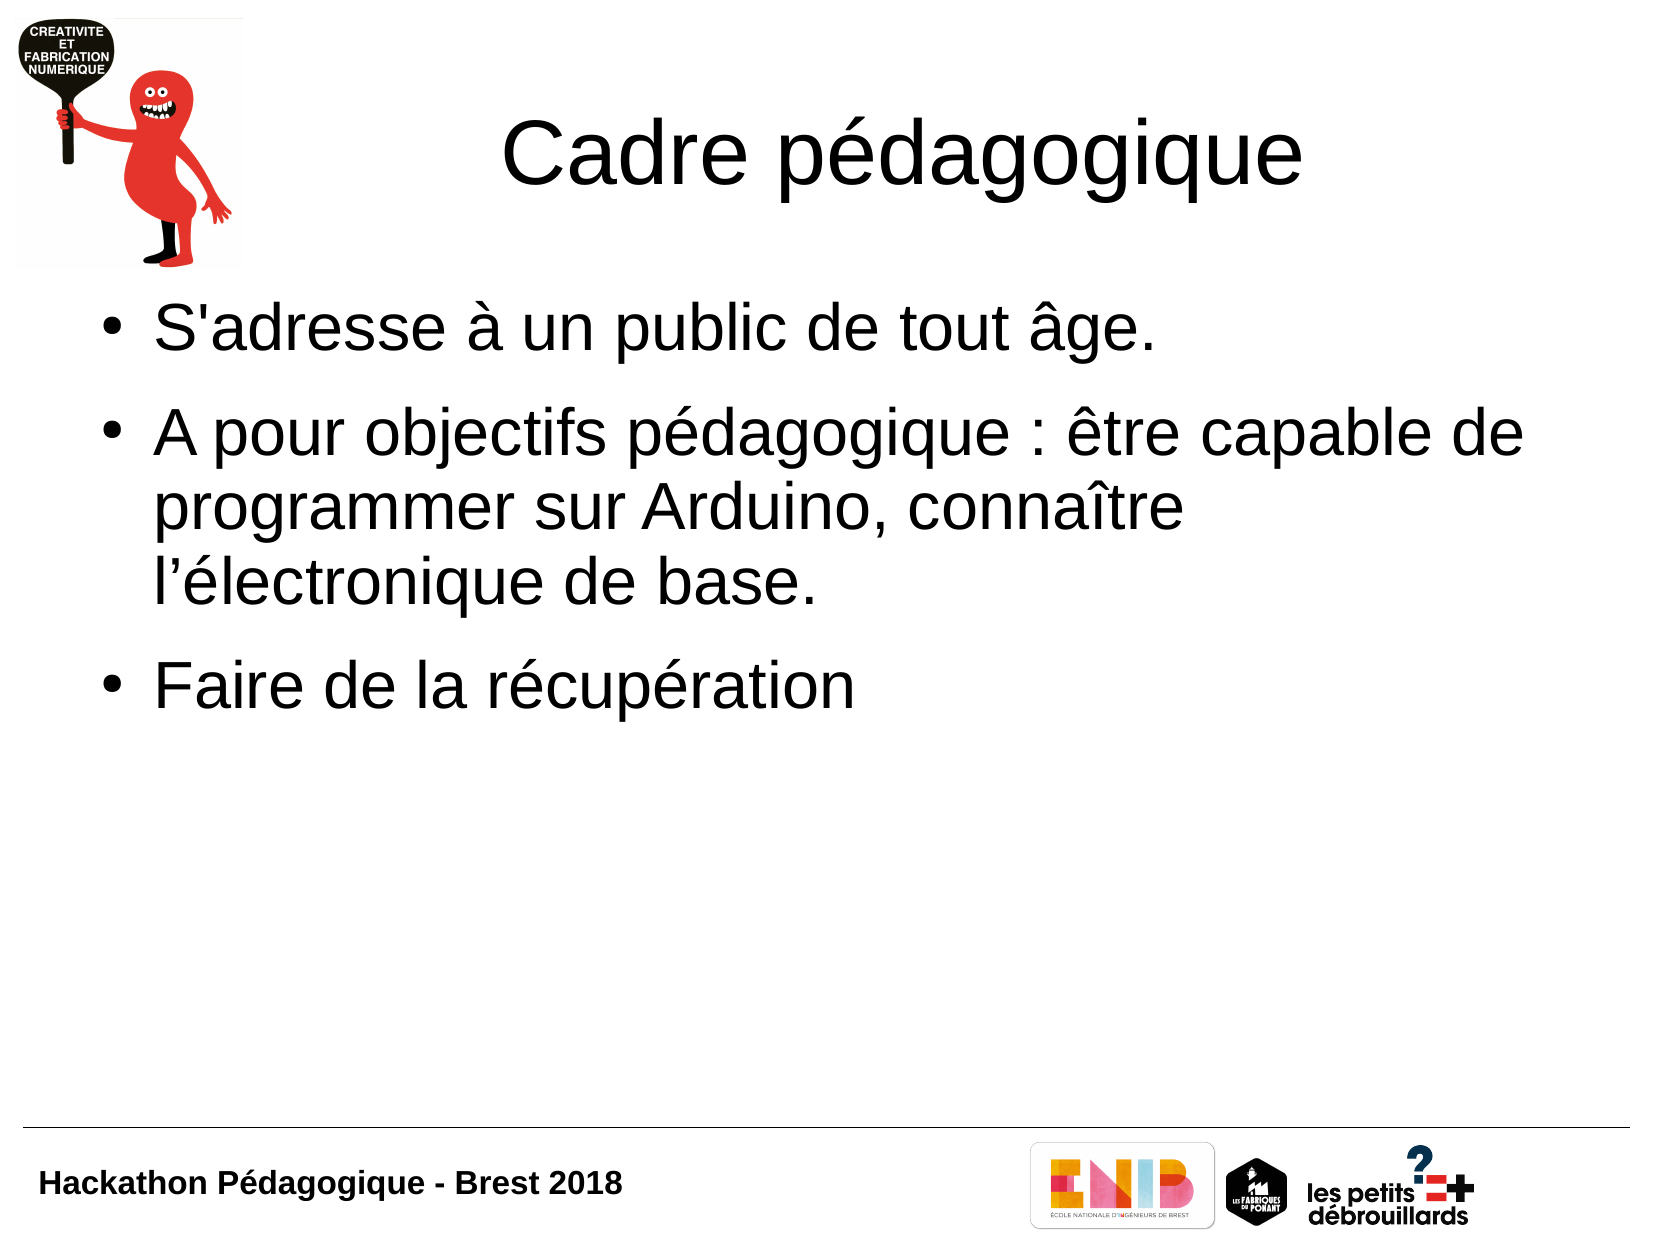

# Cadre pédagogique
S'adresse à un public de tout âge.
A pour objectifs pédagogique : être capable de programmer sur Arduino, connaître l’électronique de base.
Faire de la récupération
Hackathon Pédagogique - Brest 2018